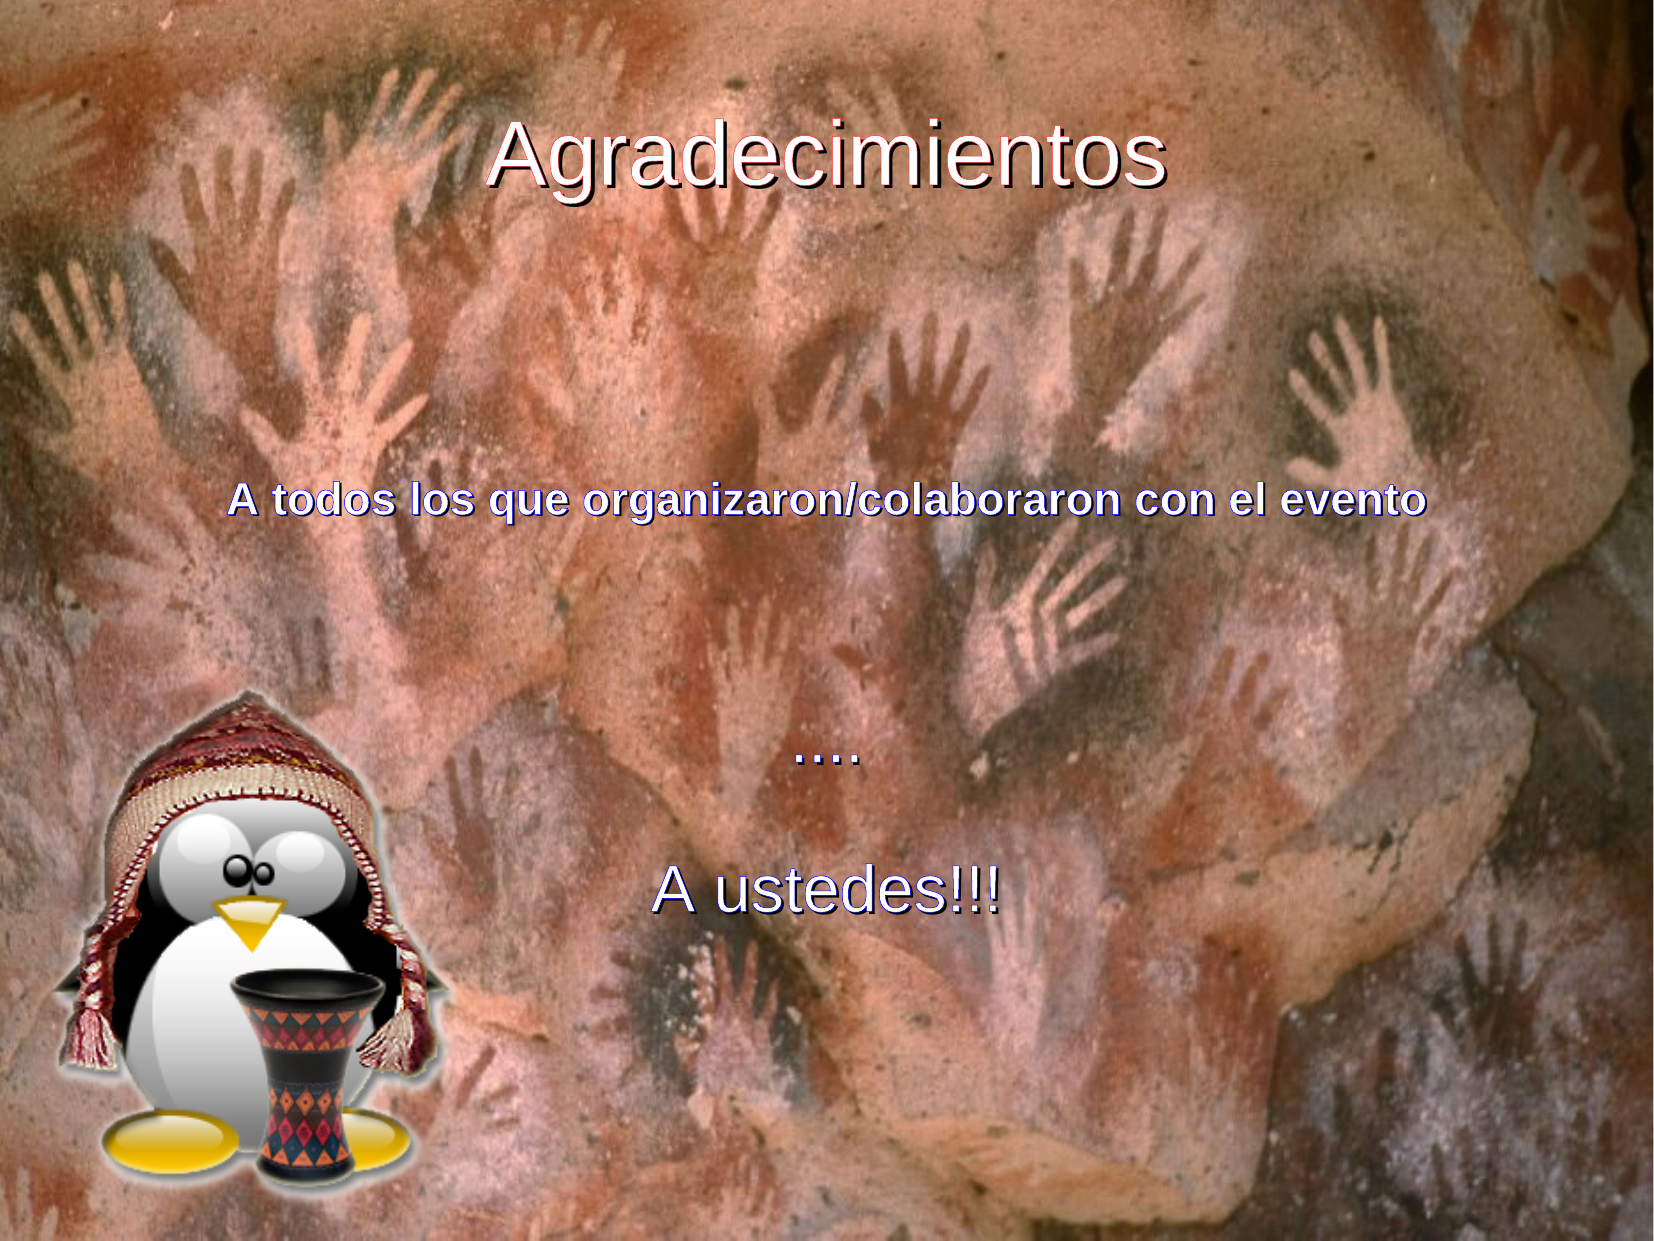

# Agradecimientos
A todos los que organizaron/colaboraron con el evento
....
A ustedes!!!